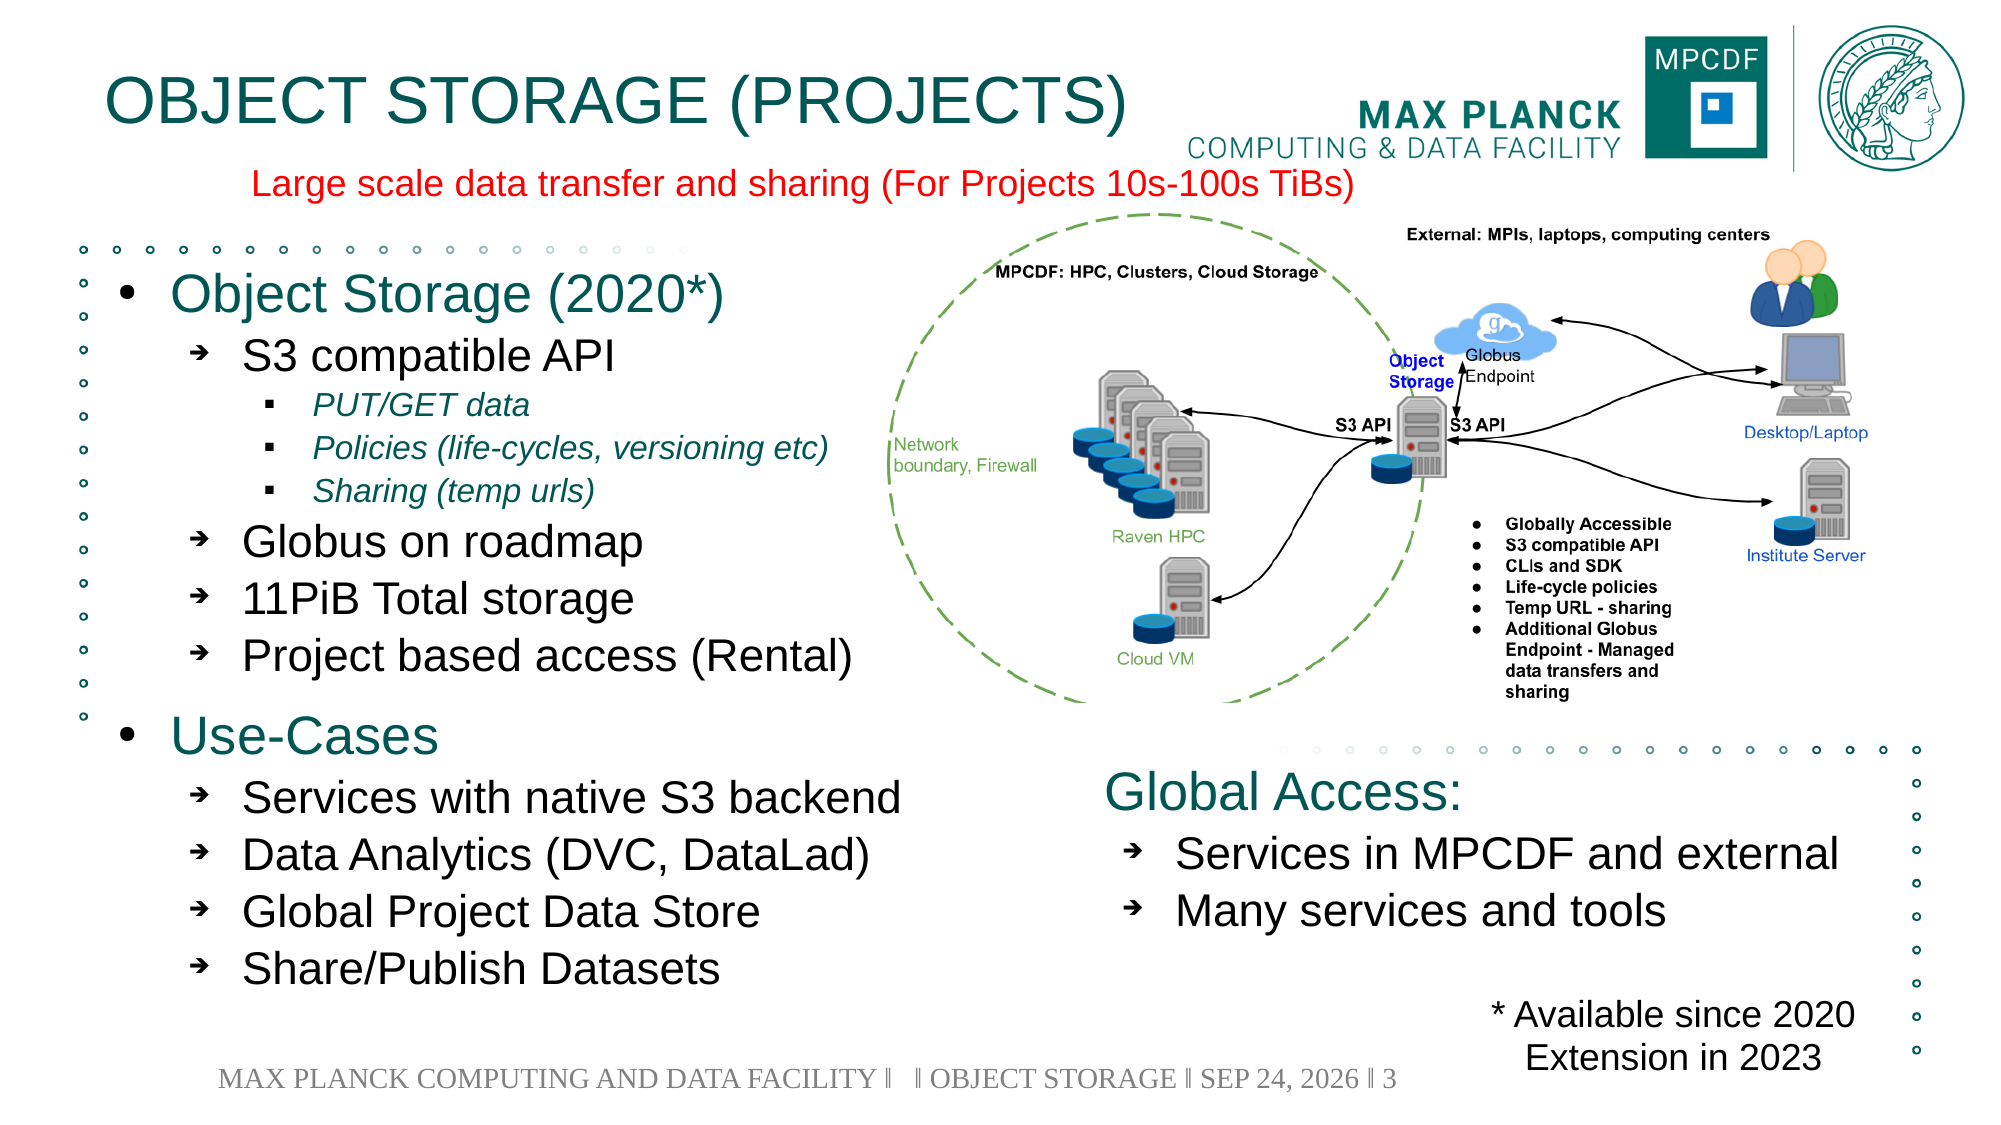

Object Storage (projects)
Large scale data transfer and sharing (For Projects 10s-100s TiBs)
# Object Storage (2020*)
S3 compatible API
PUT/GET data
Policies (life-cycles, versioning etc)
Sharing (temp urls)
Globus on roadmap
11PiB Total storage
Project based access (Rental)
Use-Cases
Services with native S3 backend
Data Analytics (DVC, DataLad)
Global Project Data Store
Share/Publish Datasets
Global Access:
Services in MPCDF and external
Many services and tools
* Available since 2020
Extension in 2023
Object Storage